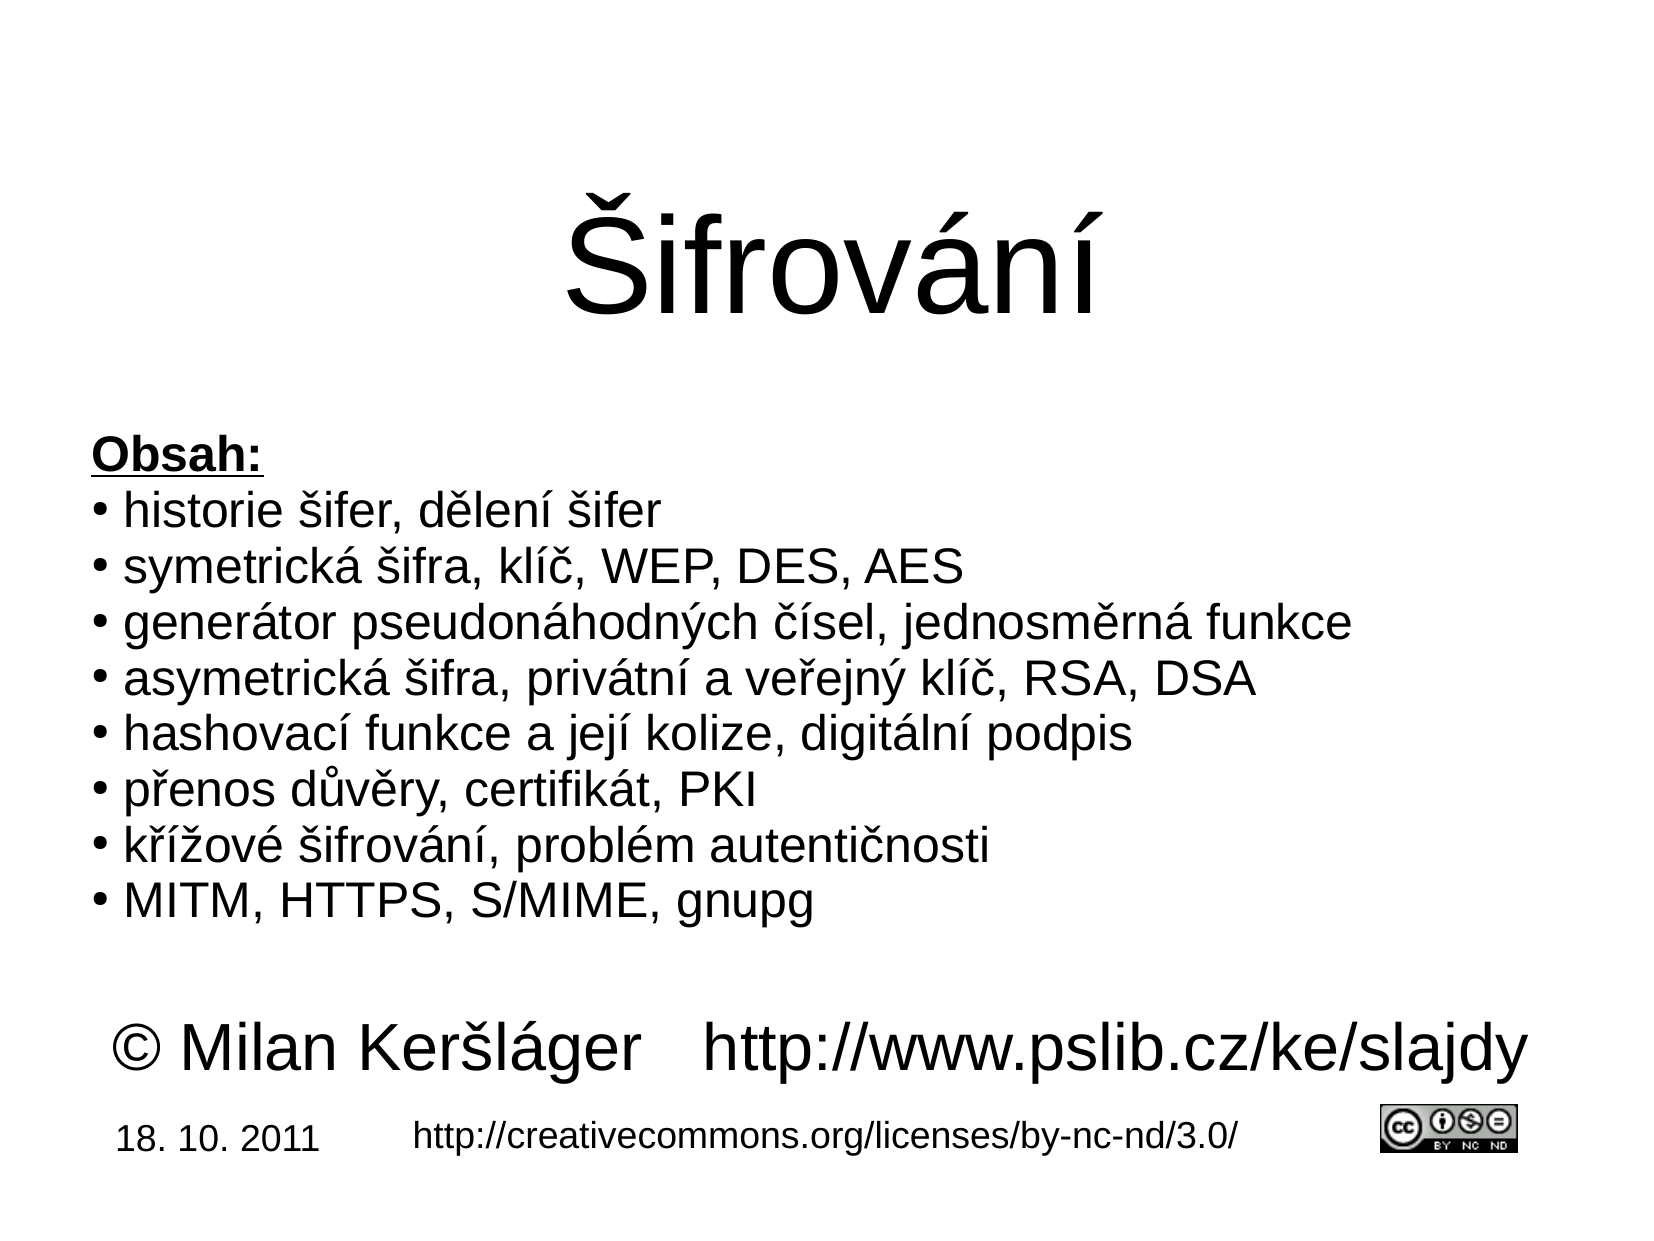

# Šifrování
Obsah:
 historie šifer, dělení šifer
 symetrická šifra, klíč, WEP, DES, AES
 generátor pseudonáhodných čísel, jednosměrná funkce
 asymetrická šifra, privátní a veřejný klíč, RSA, DSA
 hashovací funkce a její kolize, digitální podpis
 přenos důvěry, certifikát, PKI
 křížové šifrování, problém autentičnosti
 MITM, HTTPS, S/MIME, gnupg
© Milan Keršláger	http://www.pslib.cz/ke/slajdy
http://creativecommons.org/licenses/by-nc-nd/3.0/
18. 10. 2011